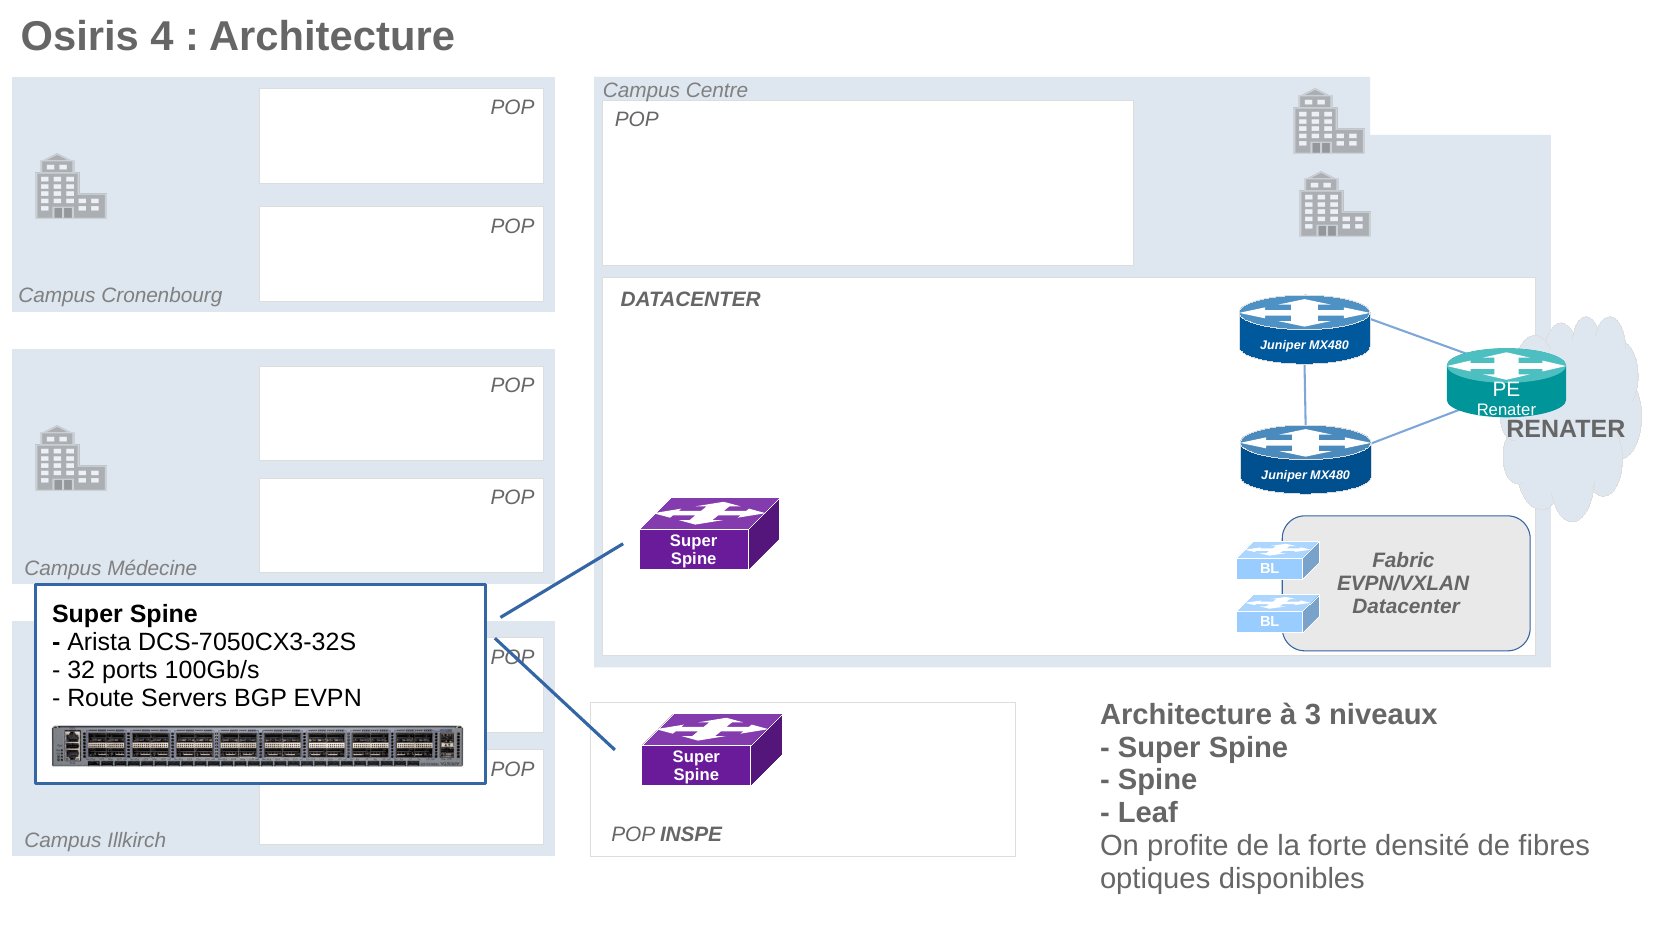

Osiris 4 : Architecture
Campus Centre
POP
POP
POP
Campus Cronenbourg
DATACENTER
Juniper MX480
RENATER
PE
Renater
POP
Juniper MX480
POP
Super Spine
Super Spine
Super Spine
- Arista DCS-7050CX3-32S
- 32 ports 100Gb/s
- Route Servers BGP EVPN
Fabric
EVPN/VXLAN
Datacenter
BL
BL
Campus Médecine
POP
Architecture à 3 niveaux
- Super Spine
- Spine
- Leaf
On profite de la forte densité de fibres
optiques disponibles
POP
POP INSPE
Campus Illkirch